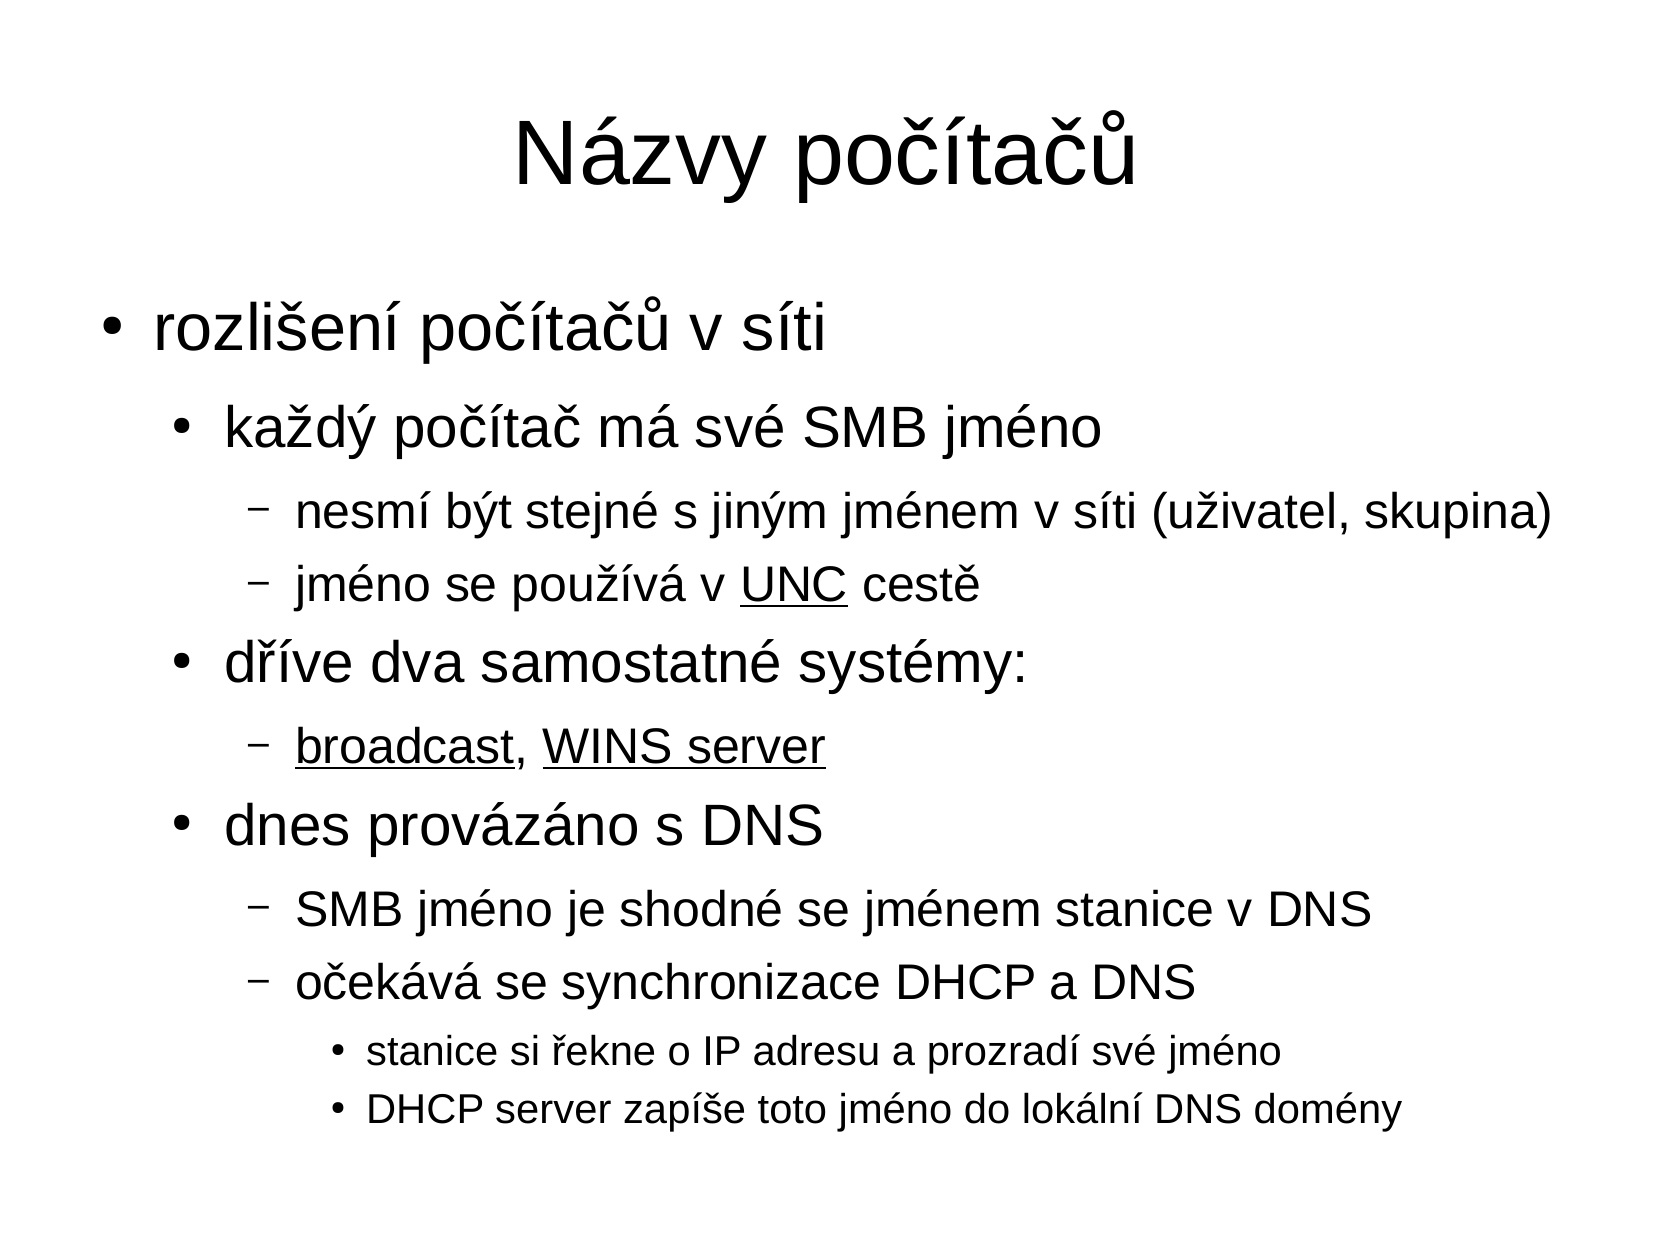

# Názvy počítačů
rozlišení počítačů v síti
každý počítač má své SMB jméno
nesmí být stejné s jiným jménem v síti (uživatel, skupina)
jméno se používá v UNC cestě
dříve dva samostatné systémy:
broadcast, WINS server
dnes provázáno s DNS
SMB jméno je shodné se jménem stanice v DNS
očekává se synchronizace DHCP a DNS
stanice si řekne o IP adresu a prozradí své jméno
DHCP server zapíše toto jméno do lokální DNS domény